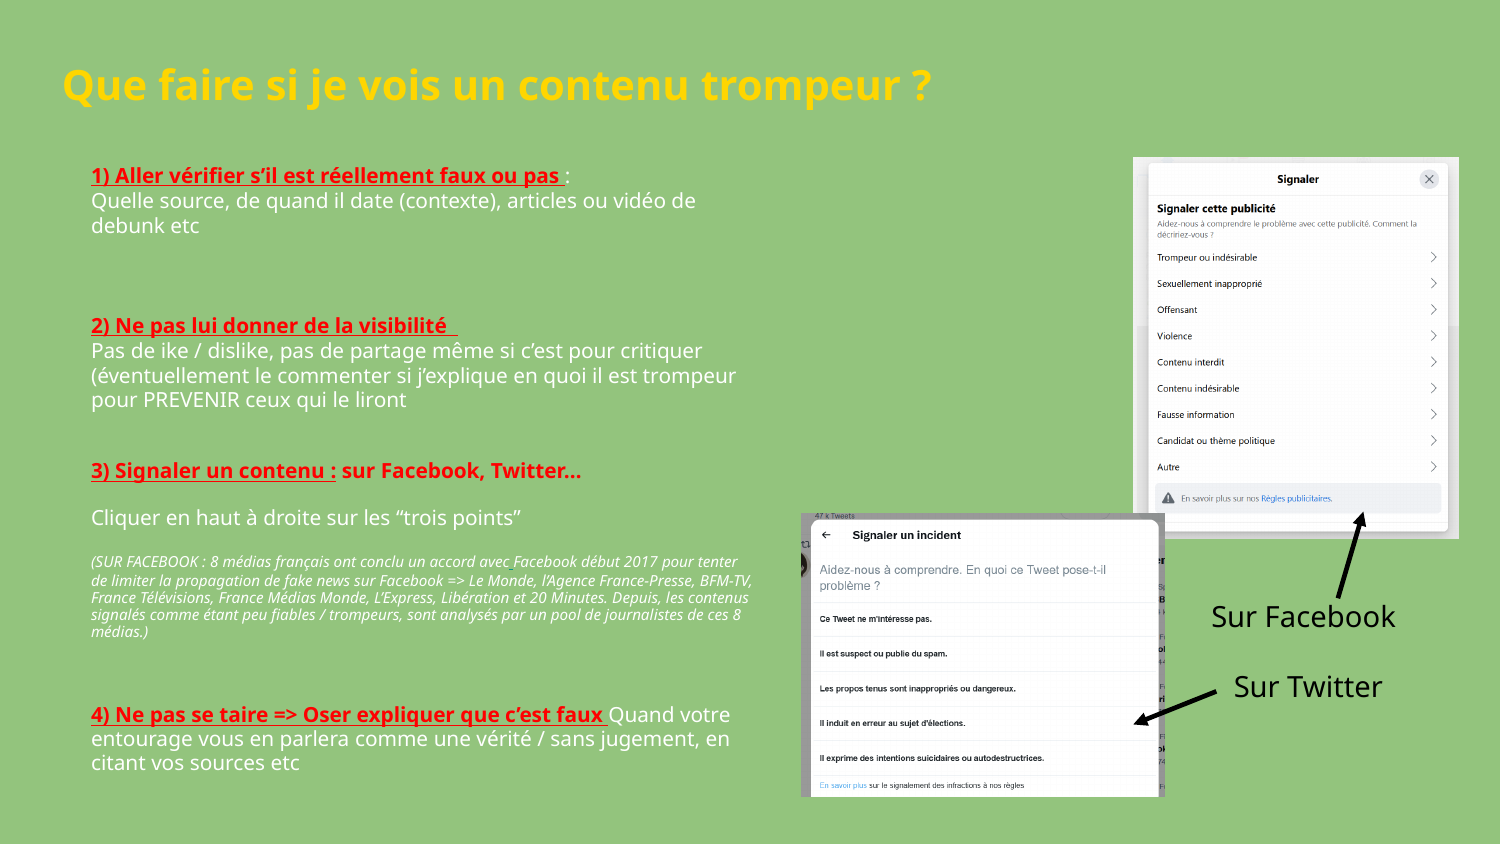

Que faire si je vois un contenu trompeur ?
# 1) Aller vérifier s’il est réellement faux ou pas :
Quelle source, de quand il date (contexte), articles ou vidéo de debunk etc
2) Ne pas lui donner de la visibilité
Pas de ike / dislike, pas de partage même si c’est pour critiquer (éventuellement le commenter si j’explique en quoi il est trompeur pour PREVENIR ceux qui le liront
3) Signaler un contenu : sur Facebook, Twitter…
Cliquer en haut à droite sur les “trois points”
(SUR FACEBOOK : 8 médias français ont conclu un accord avec Facebook début 2017 pour tenter de limiter la propagation de fake news sur Facebook => Le Monde, l’Agence France-Presse, BFM-TV, France Télévisions, France Médias Monde, L’Express, Libération et 20 Minutes. Depuis, les contenus signalés comme étant peu fiables / trompeurs, sont analysés par un pool de journalistes de ces 8 médias.)
4) Ne pas se taire => Oser expliquer que c’est faux Quand votre entourage vous en parlera comme une vérité / sans jugement, en citant vos sources etc
Sur Facebook
 Sur Twitter